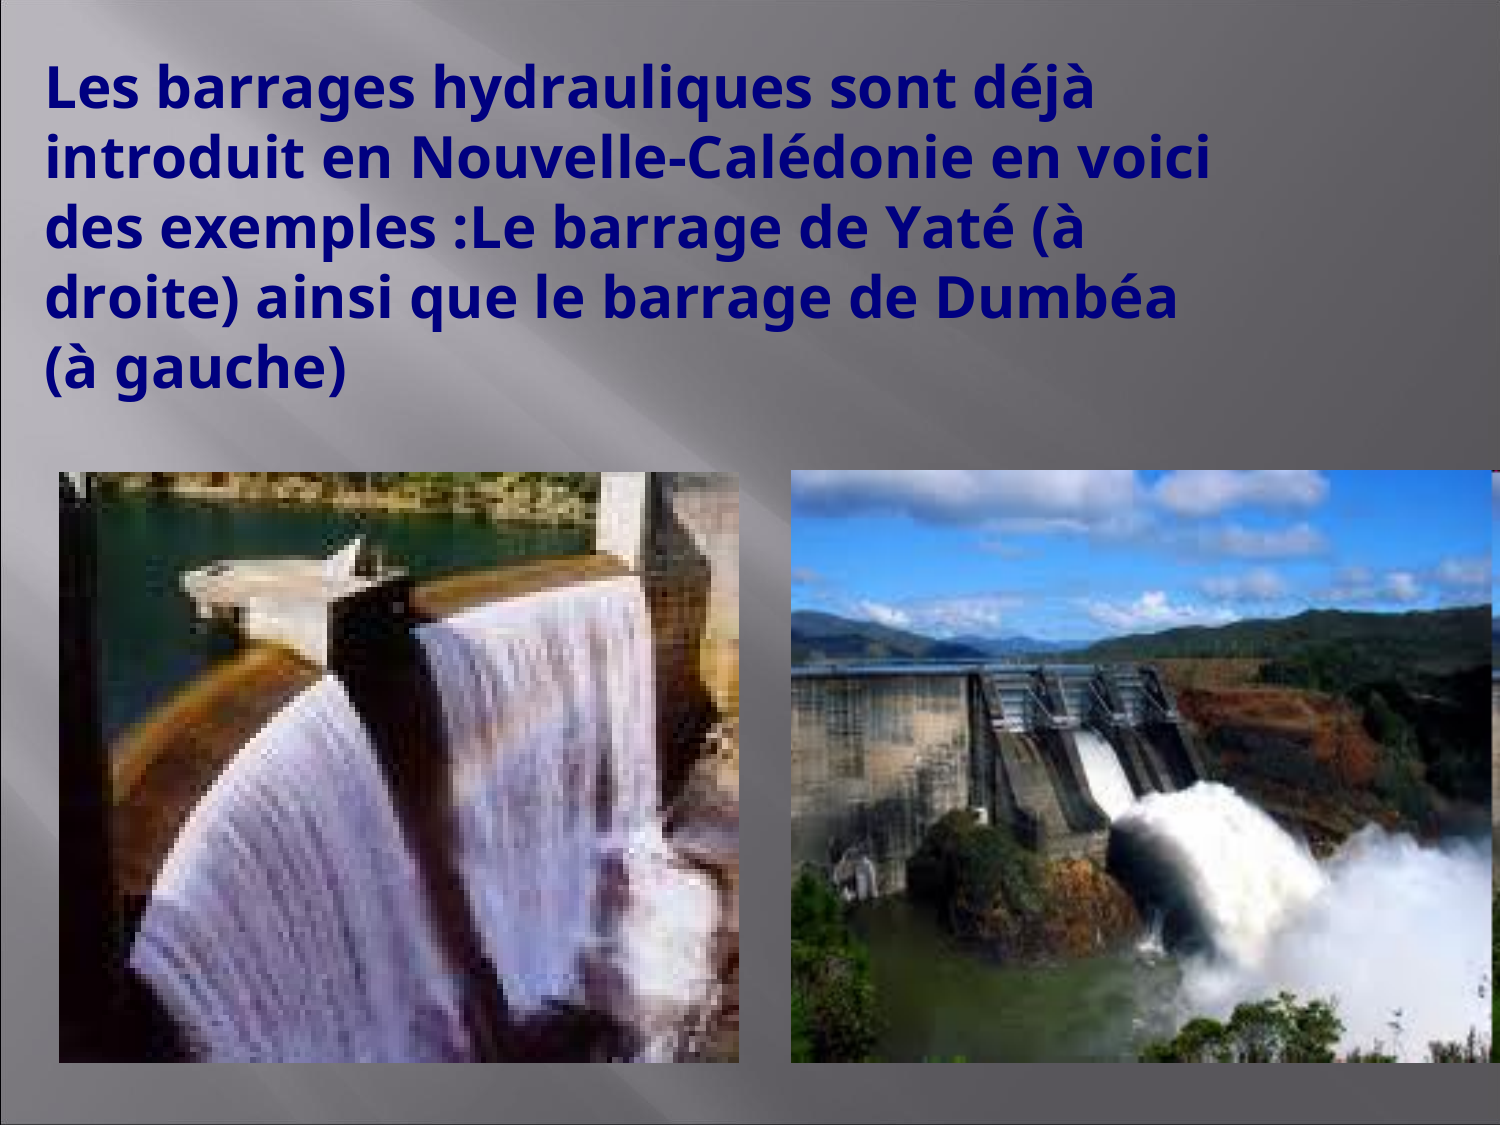

Les barrages hydrauliques sont déjà introduit en Nouvelle-Calédonie en voici des exemples :Le barrage de Yaté (à droite) ainsi que le barrage de Dumbéa (à gauche)